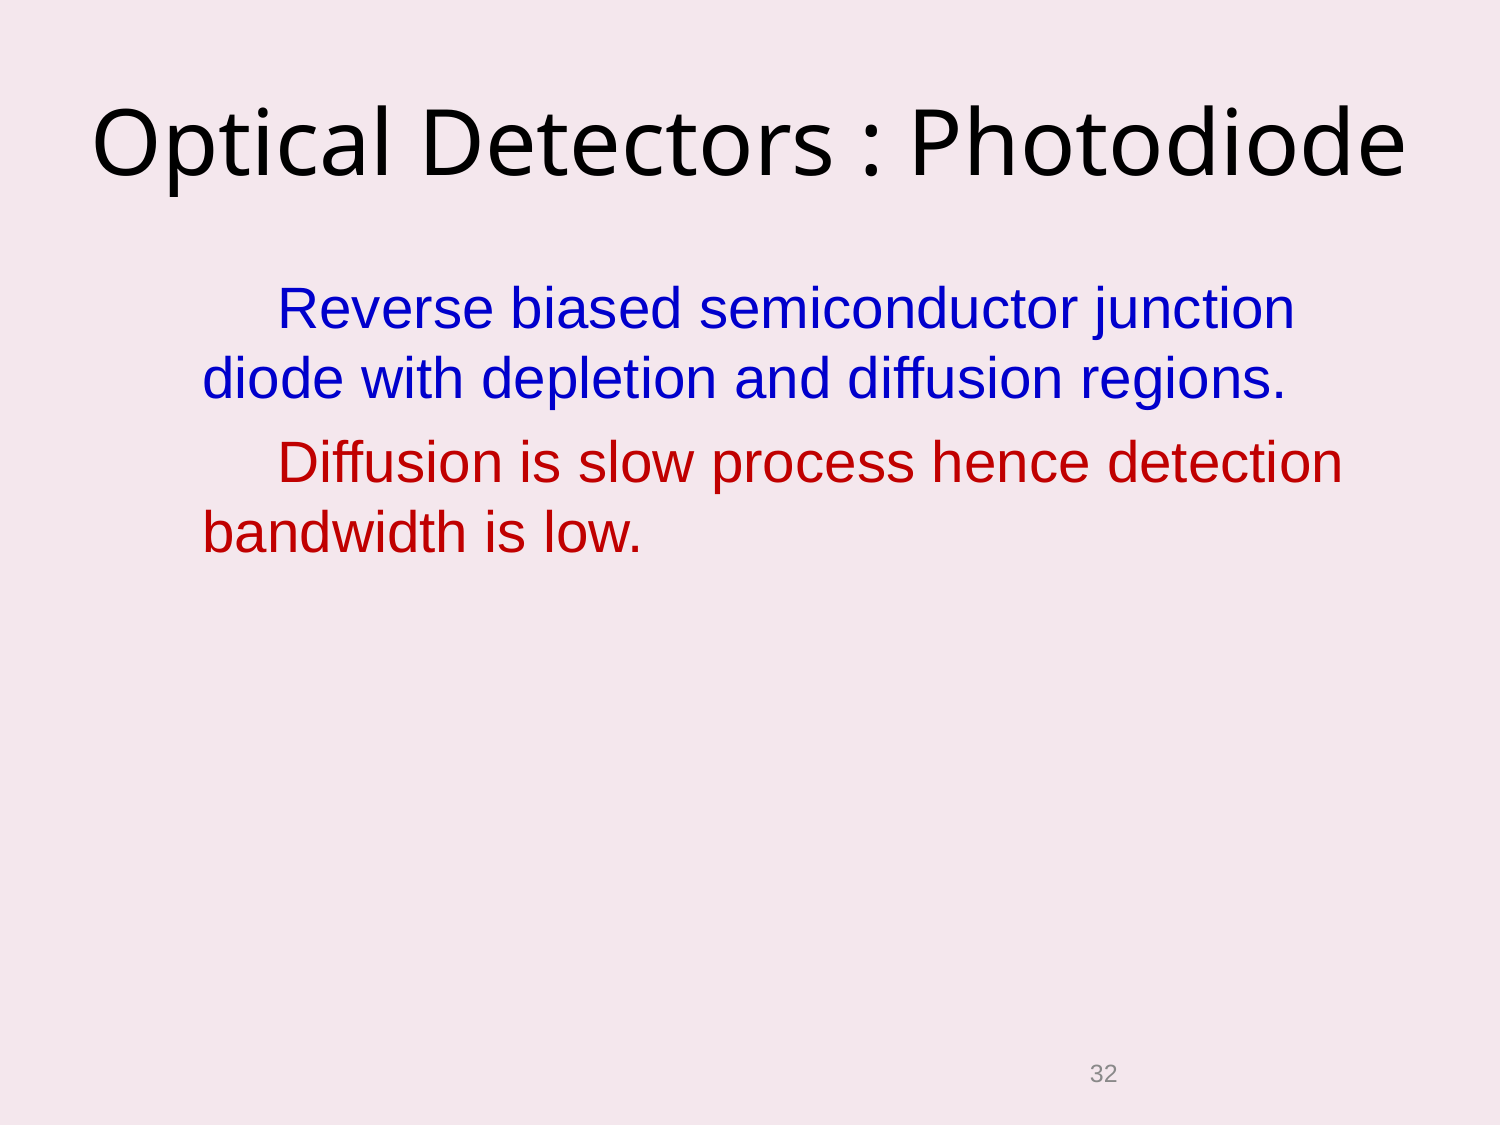

# Optical Detectors : Photodiode
	Reverse biased semiconductor junction diode with depletion and diffusion regions.
	Diffusion is slow process hence detection bandwidth is low.